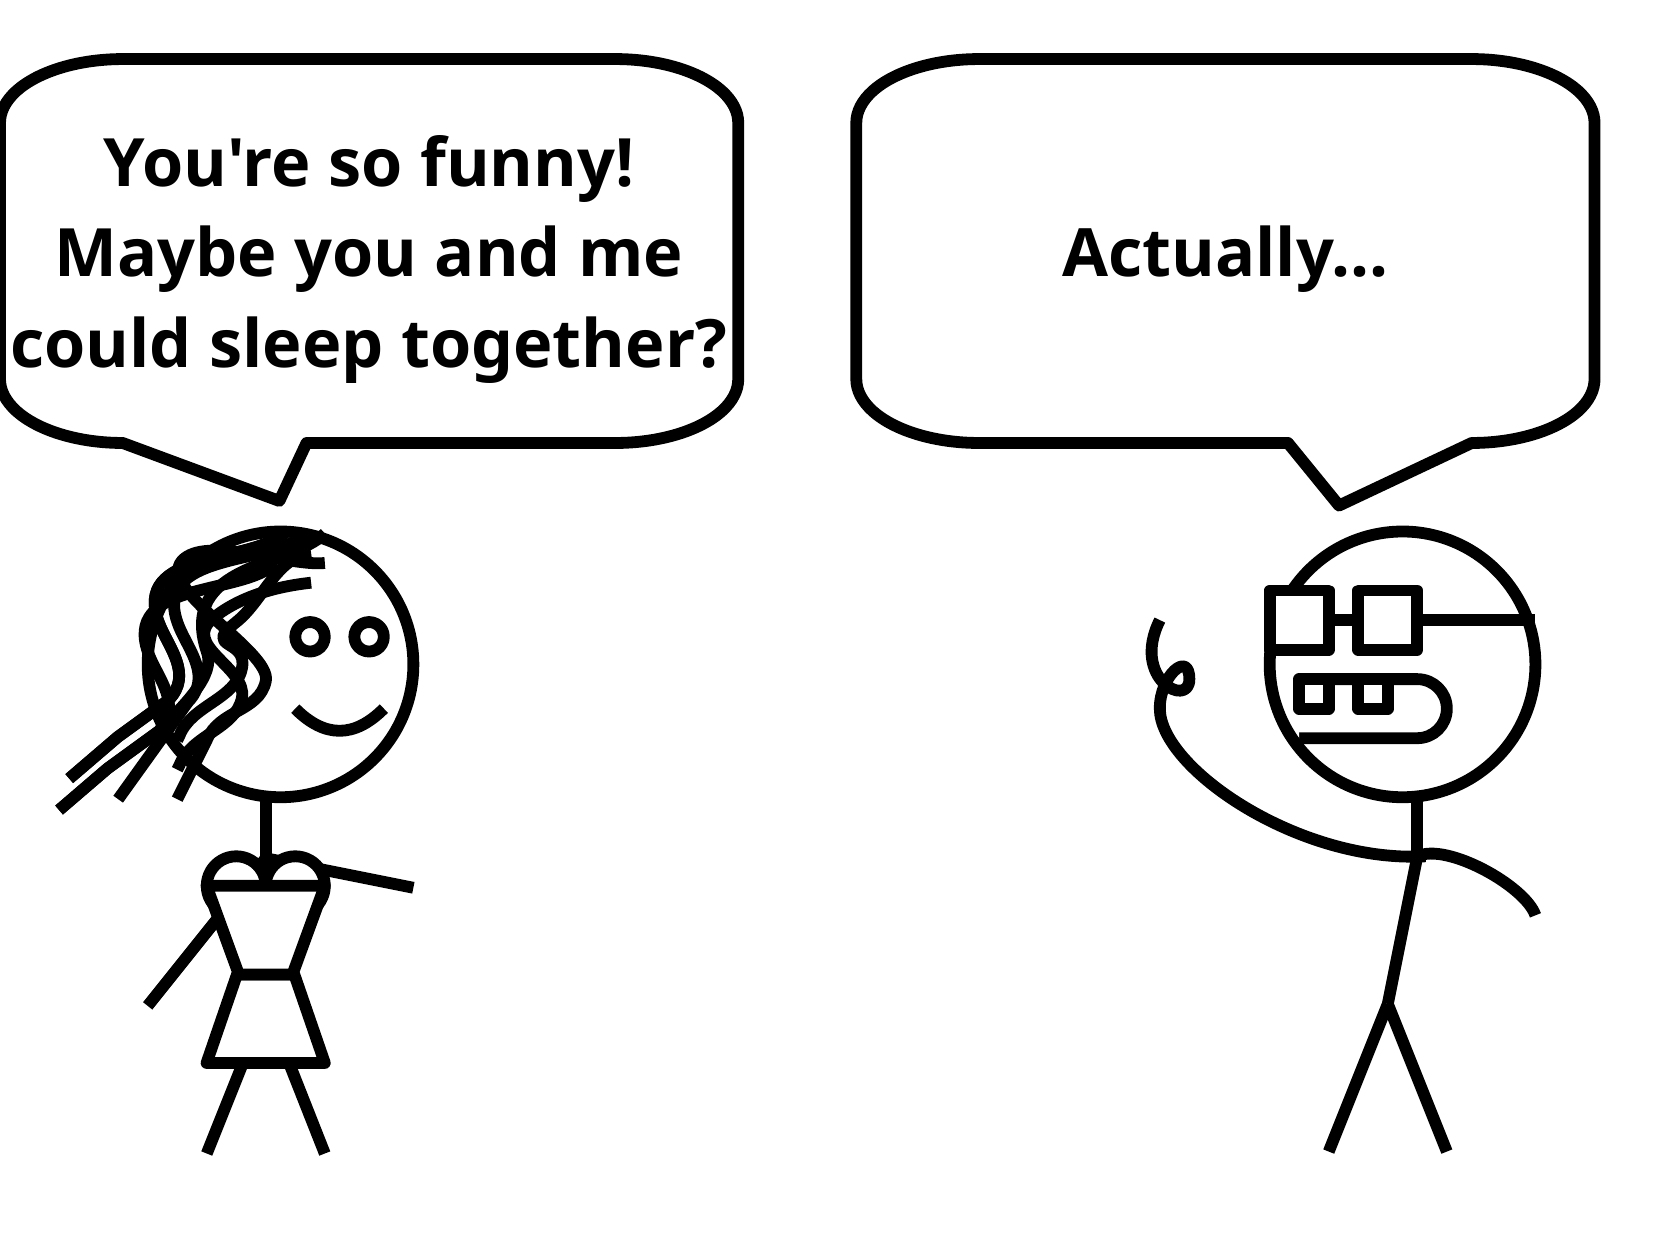

You're so funny!
Maybe you and me
could sleep together?
Actually...